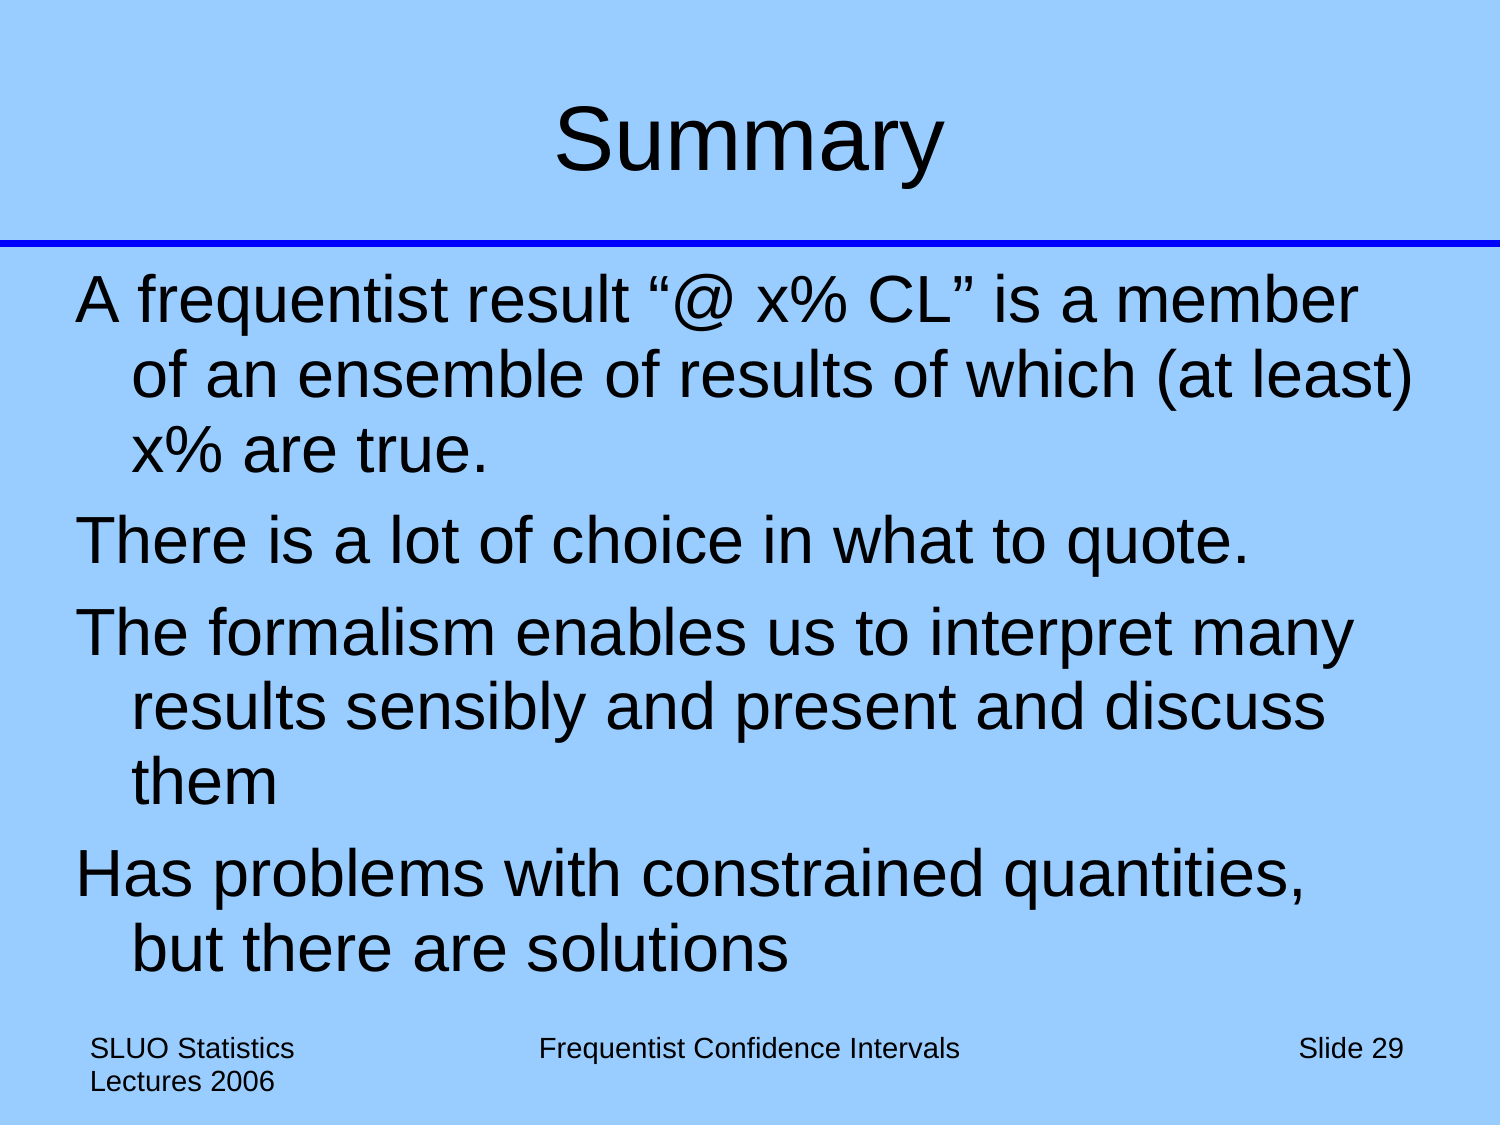

# Summary
A frequentist result “@ x% CL” is a member of an ensemble of results of which (at least) x% are true.
There is a lot of choice in what to quote.
The formalism enables us to interpret many results sensibly and present and discuss them
Has problems with constrained quantities, but there are solutions
29